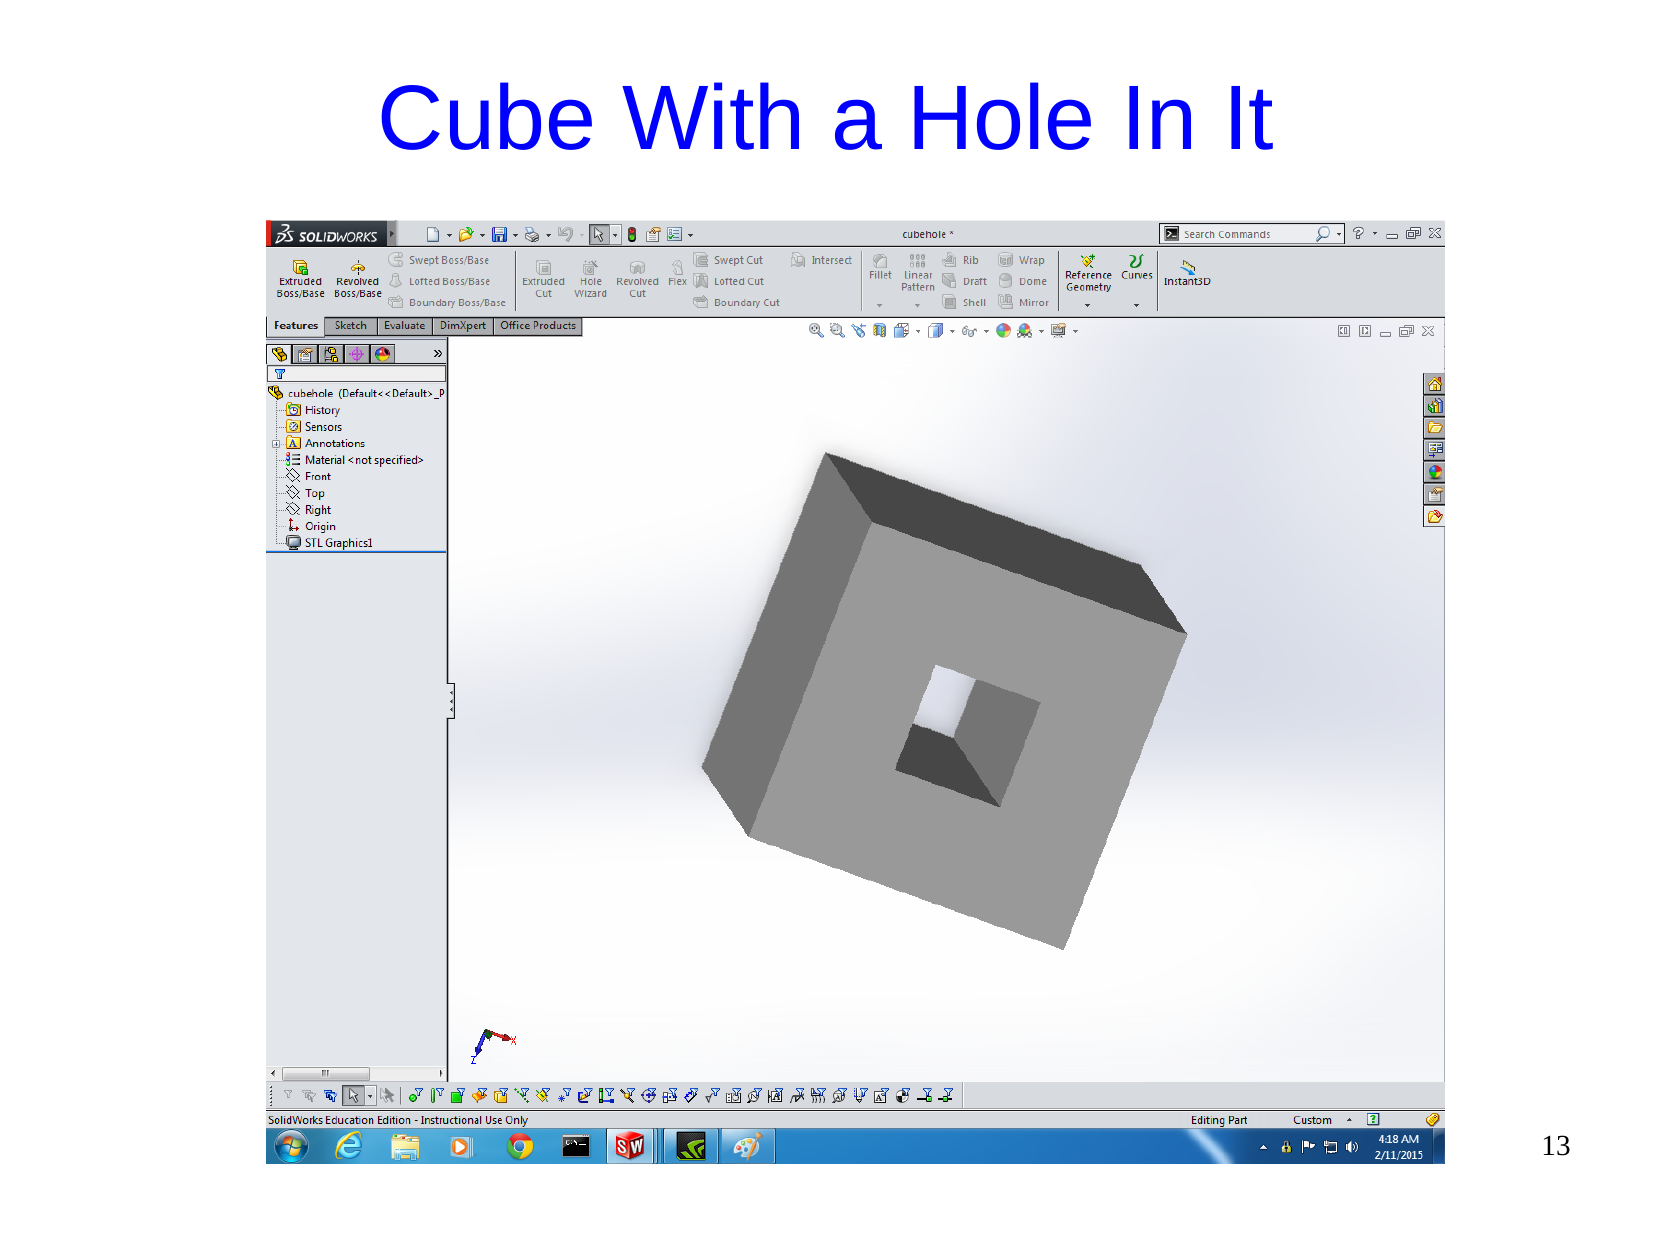

# Cube With a Hole In It
13